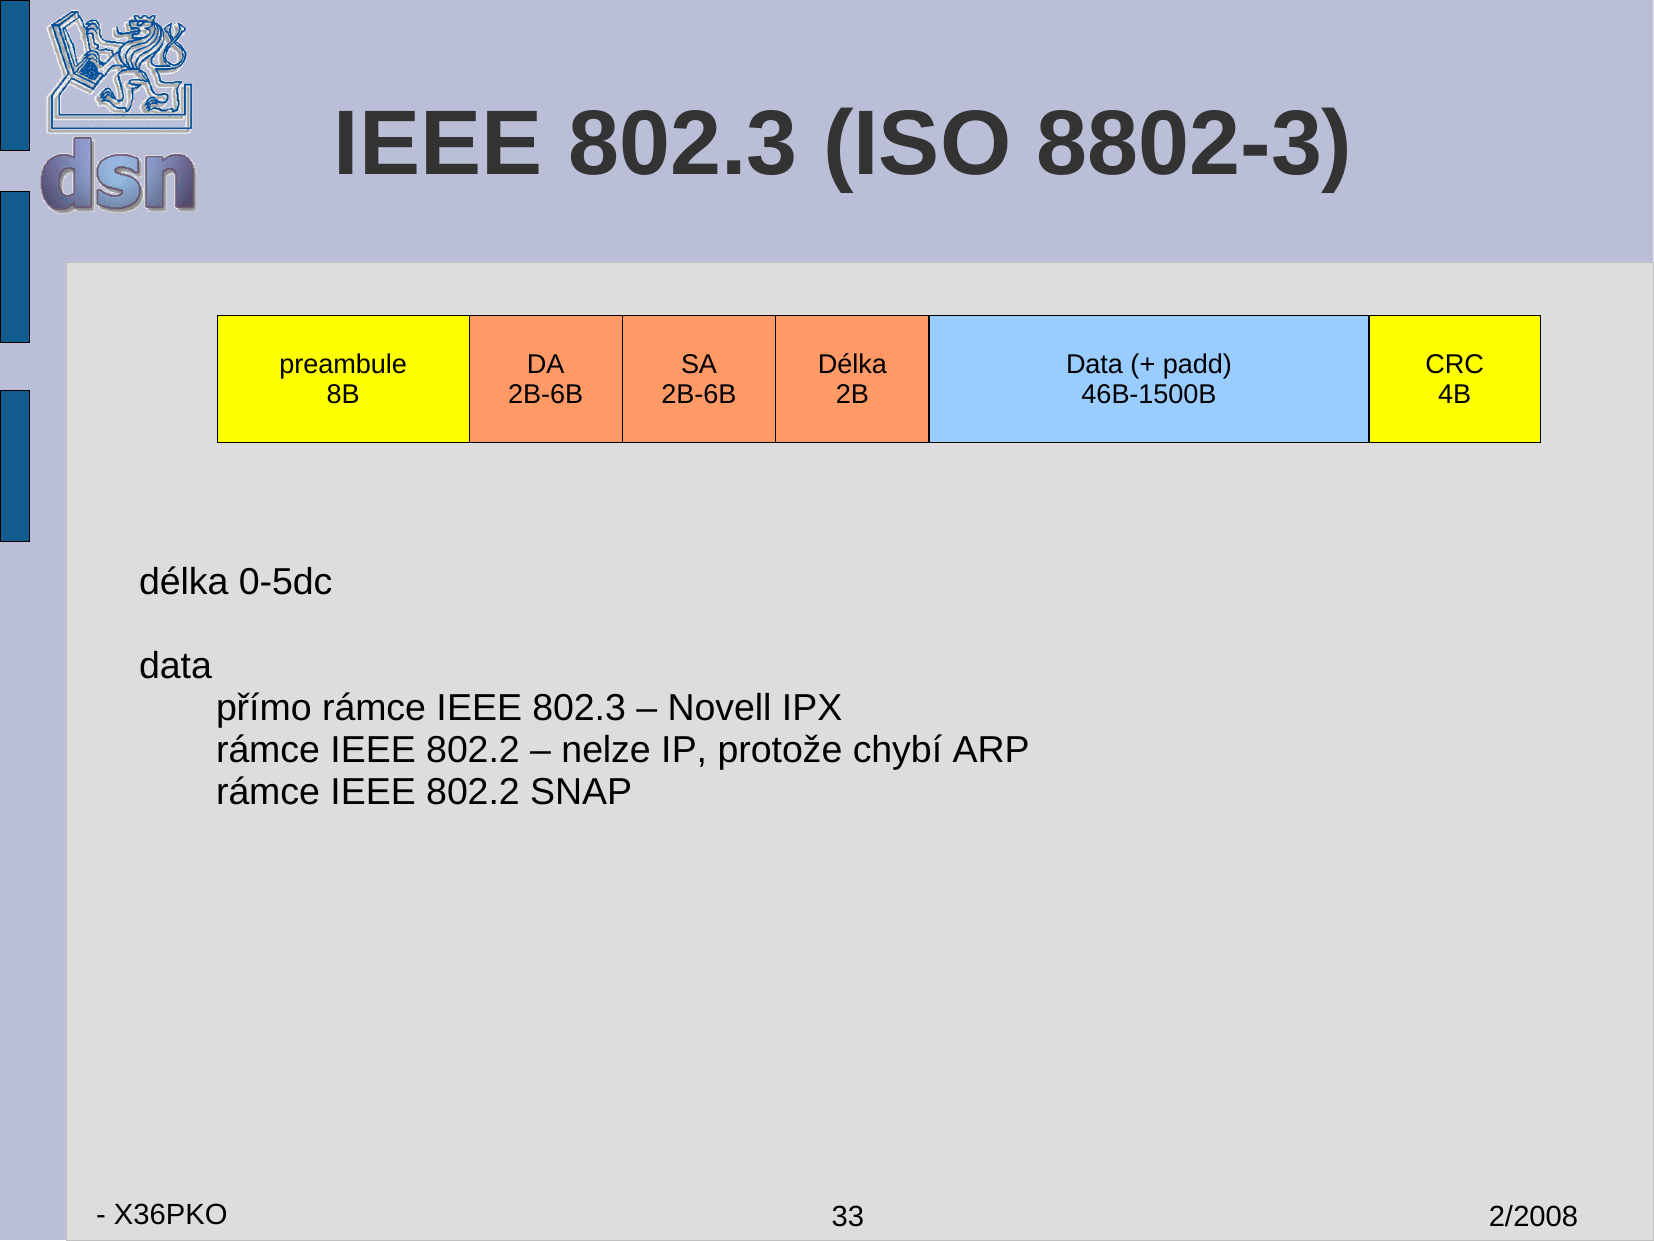

# IEEE 802.3 (ISO 8802-3)
DA
2B-6B
SA
2B-6B
Délka
2B
Data (+ padd)
46B-1500B
preambule
8B
CRC
4B
délka 0-5dc
data
přímo rámce IEEE 802.3 – Novell IPX
rámce IEEE 802.2 – nelze IP, protože chybí ARP
rámce IEEE 802.2 SNAP